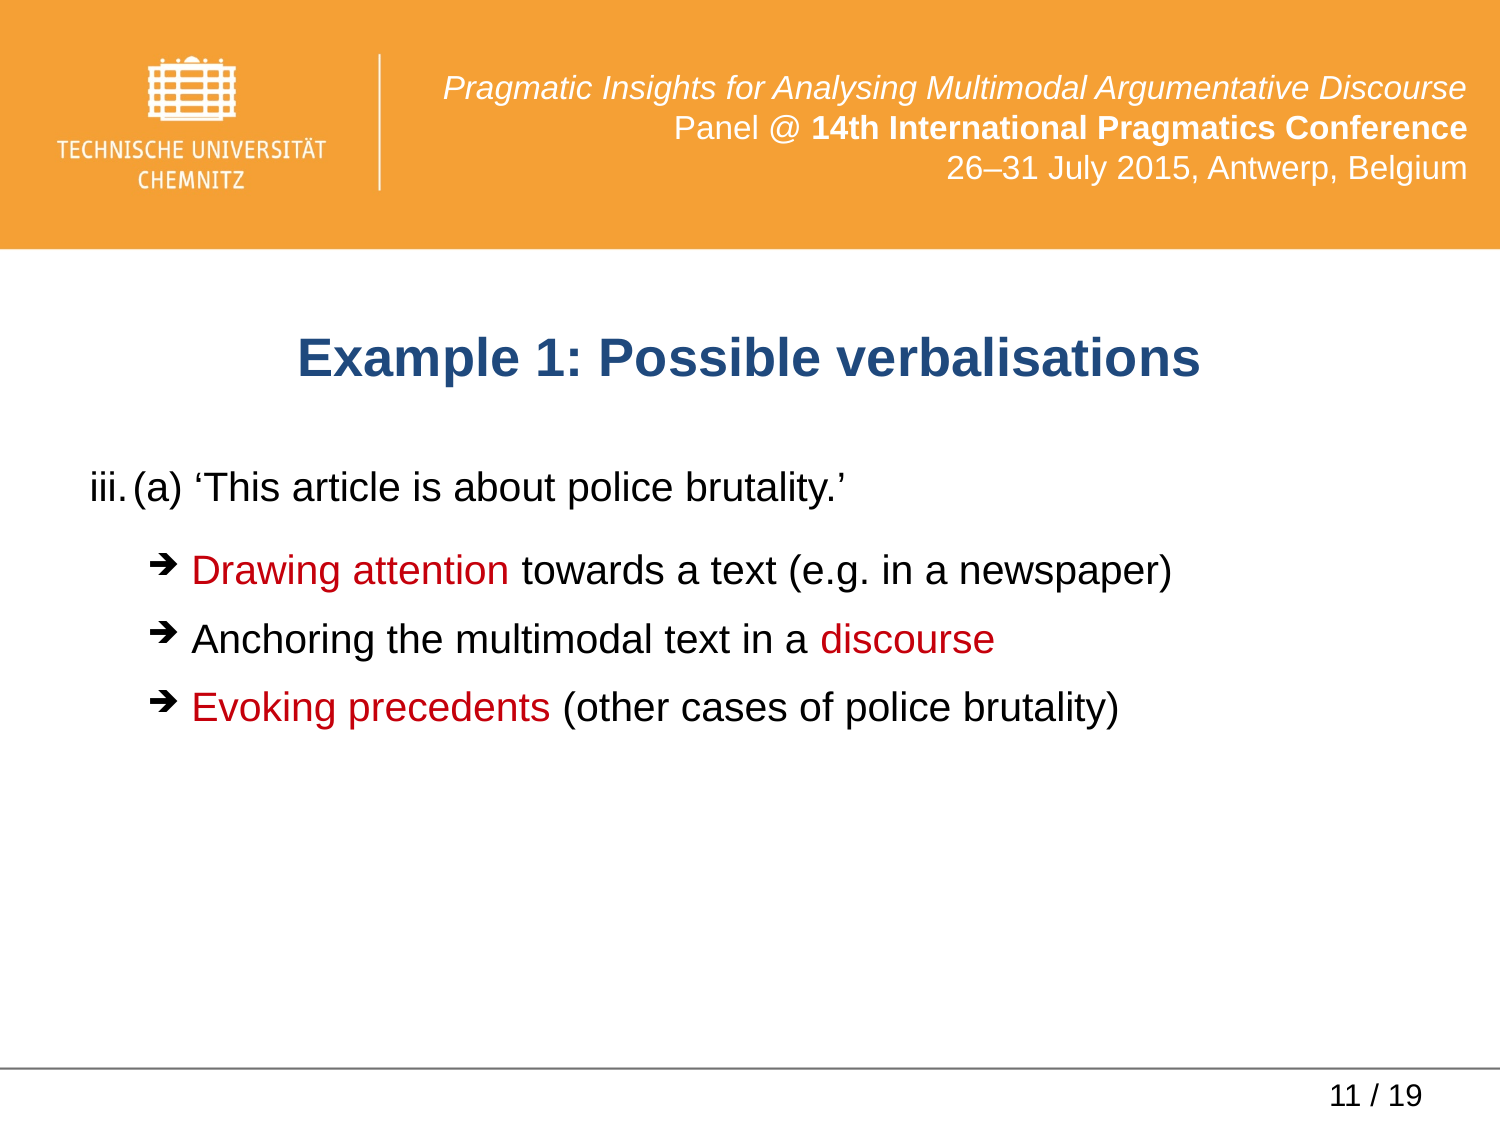

#
Pragmatic Insights for Analysing Multimodal Argumentative Discourse
Panel @ 14th International Pragmatics Conference
26–31 July 2015, Antwerp, Belgium
Example 1: Possible verbalisations
 (a) ‘This article is about police brutality.’
Drawing attention towards a text (e.g. in a newspaper)
Anchoring the multimodal text in a discourse
Evoking precedents (other cases of police brutality)